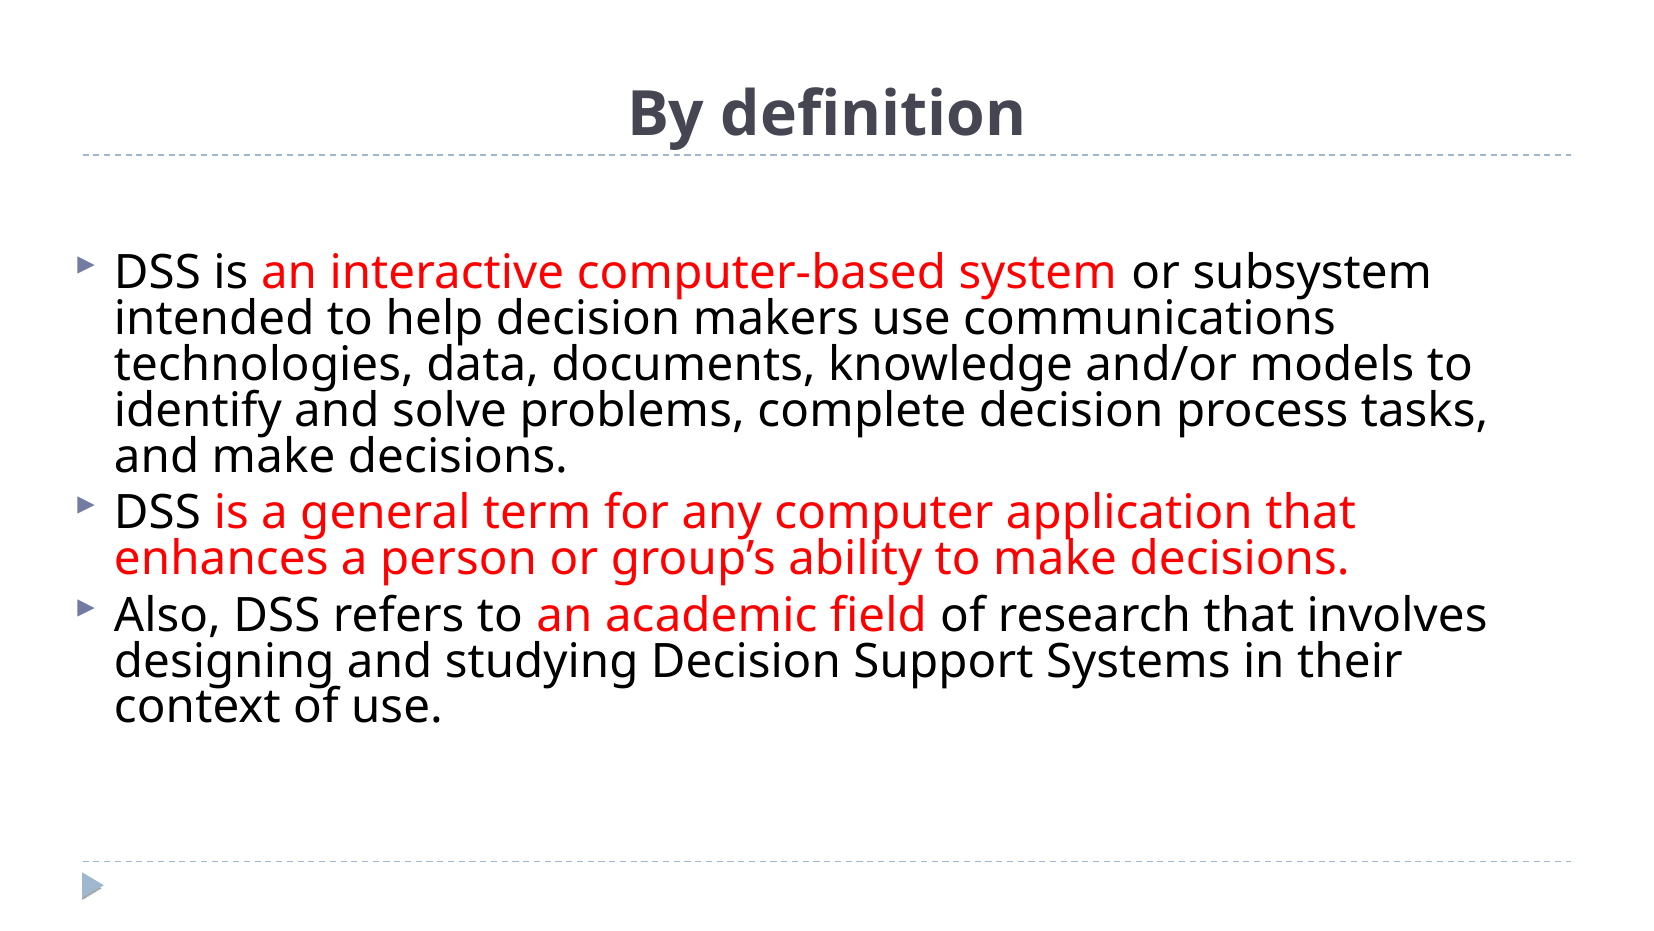

# By definition
DSS is an interactive computer-based system or subsystem intended to help decision makers use communications technologies, data, documents, knowledge and/or models to identify and solve problems, complete decision process tasks, and make decisions.
DSS is a general term for any computer application that enhances a person or group’s ability to make decisions.
Also, DSS refers to an academic field of research that involves designing and studying Decision Support Systems in their context of use.